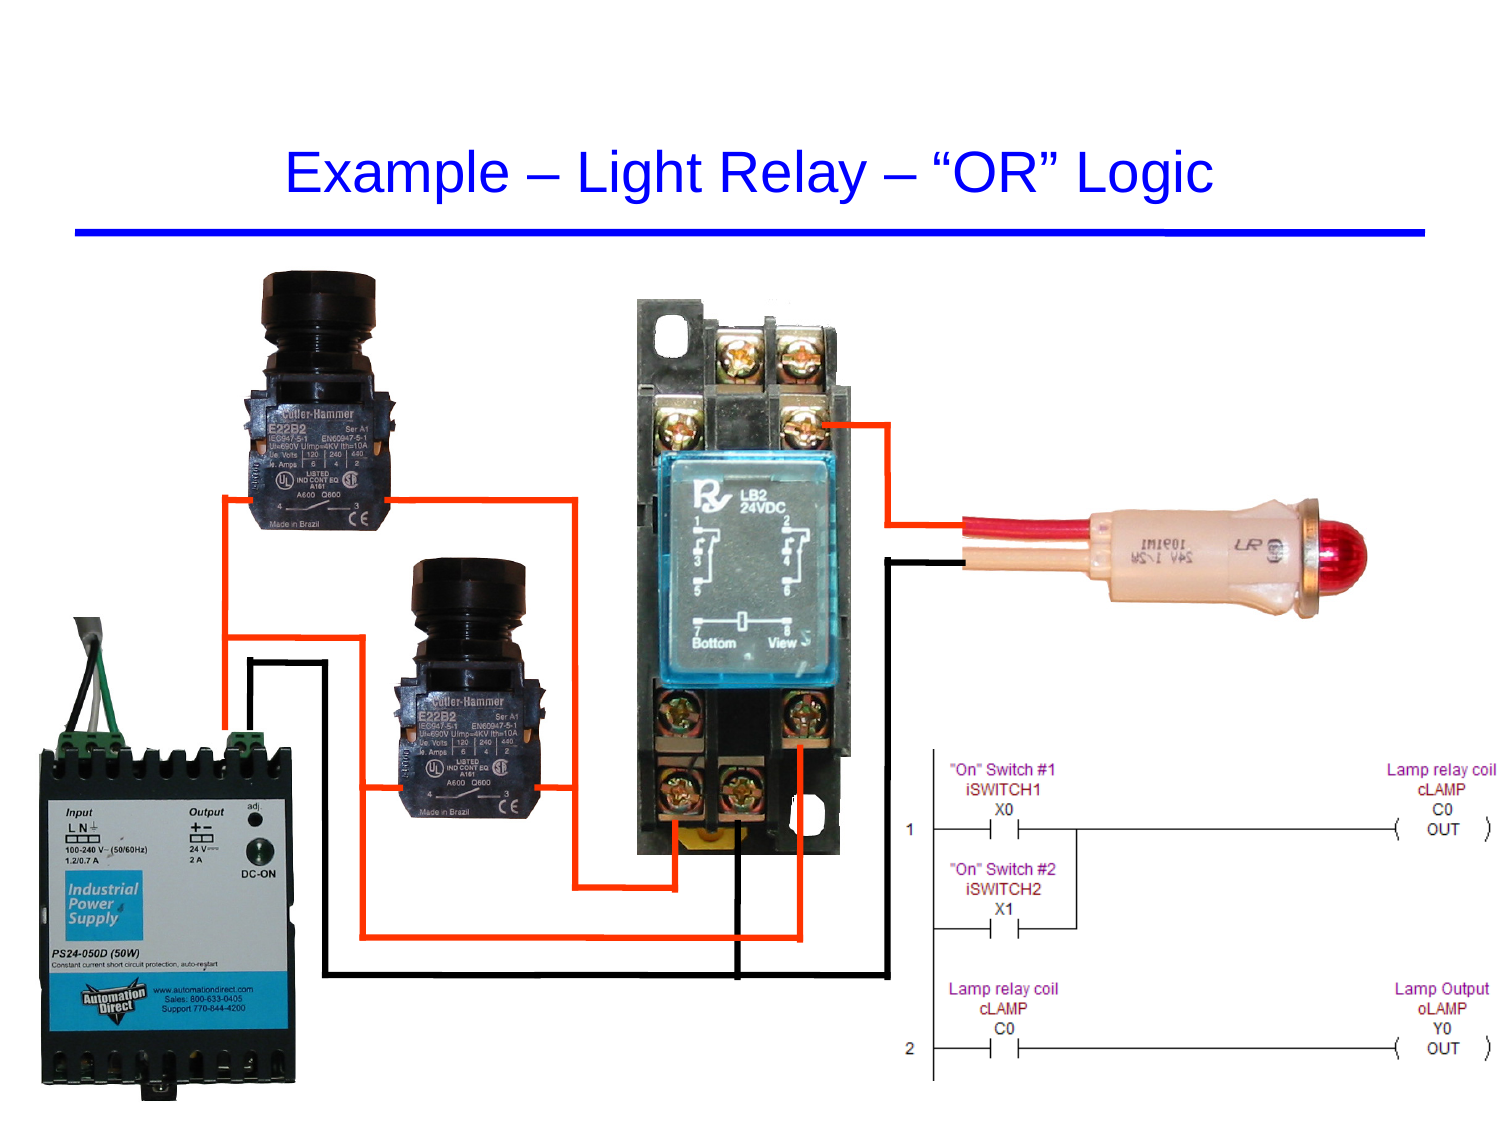

# Example – Light Relay – “OR” Logic